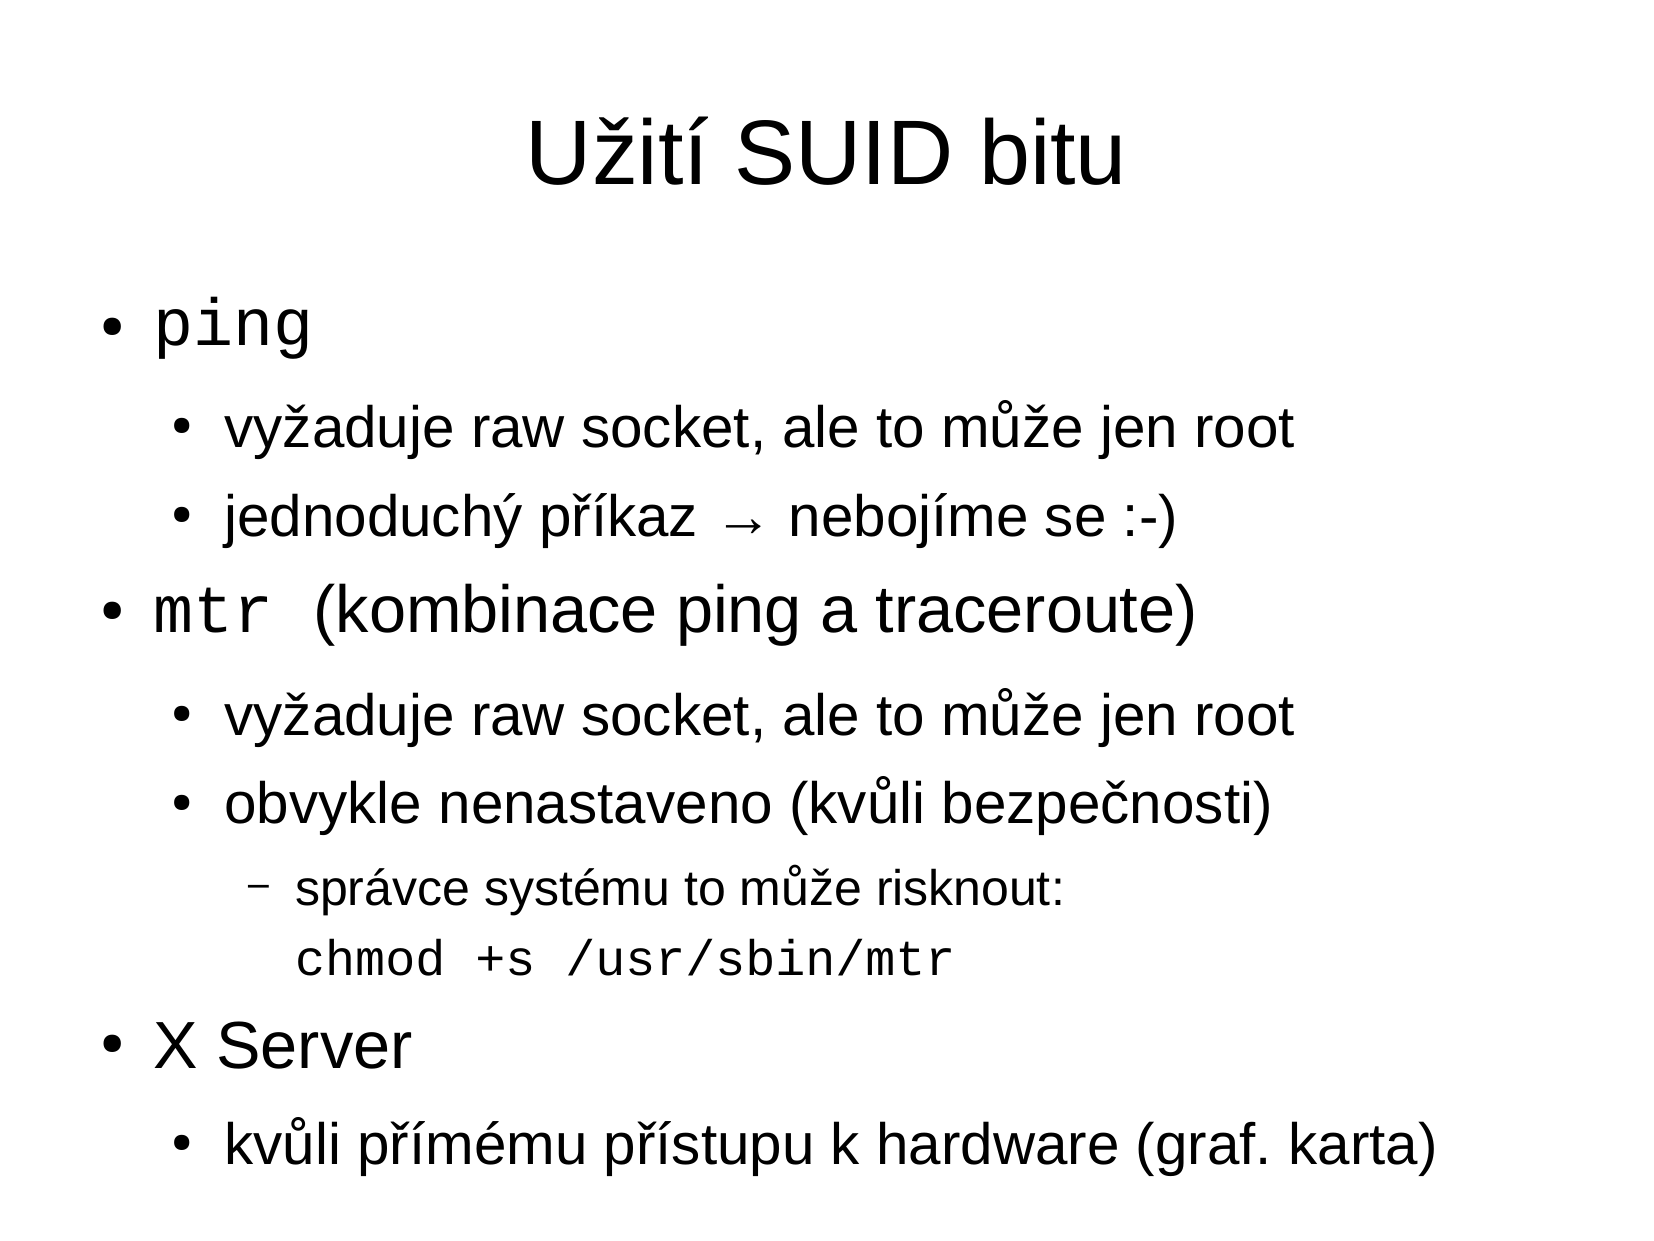

# Užití SUID bitu
ping
vyžaduje raw socket, ale to může jen root
jednoduchý příkaz → nebojíme se :-)
mtr (kombinace ping a traceroute)
vyžaduje raw socket, ale to může jen root
obvykle nenastaveno (kvůli bezpečnosti)
správce systému to může risknout:
chmod +s /usr/sbin/mtr
X Server
kvůli přímému přístupu k hardware (graf. karta)